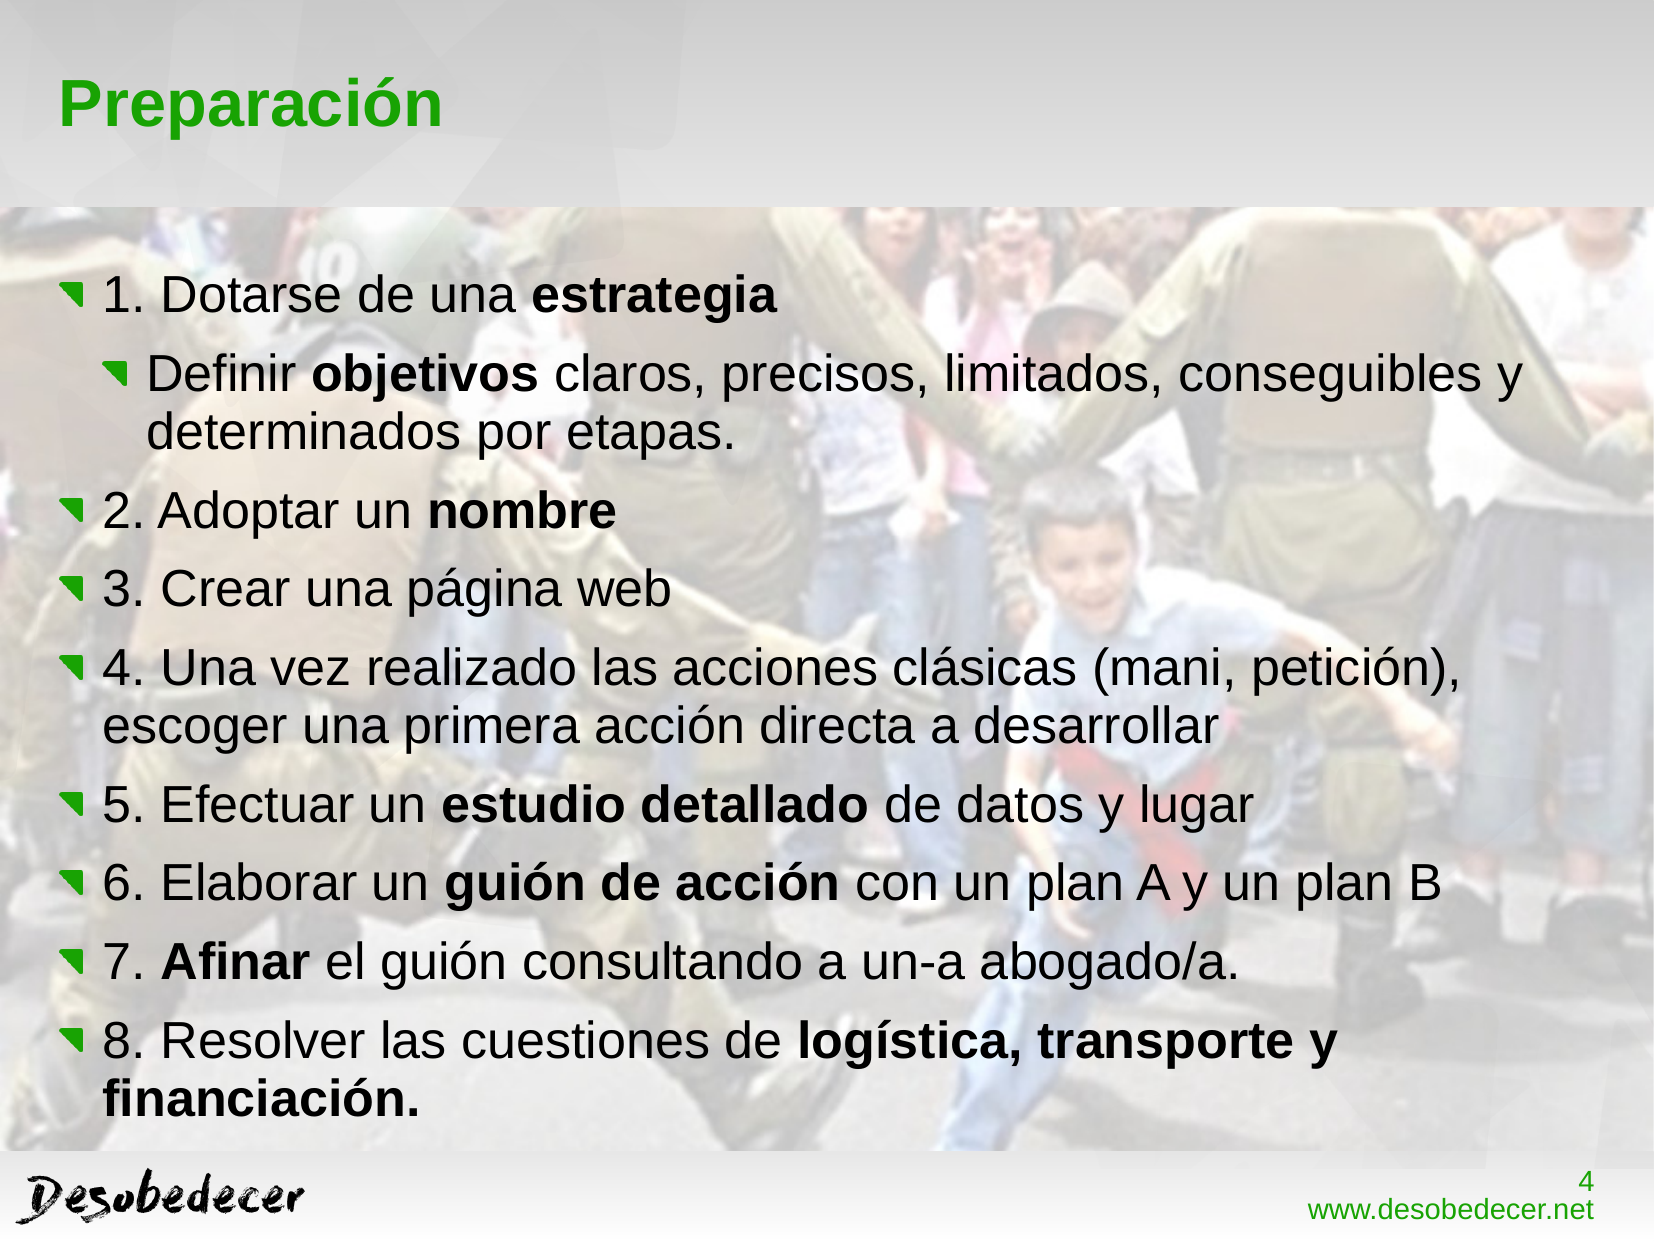

# Preparación
1. Dotarse de una estrategia
Definir objetivos claros, precisos, limitados, conseguibles y determinados por etapas.
2. Adoptar un nombre
3. Crear una página web
4. Una vez realizado las acciones clásicas (mani, petición), escoger una primera acción directa a desarrollar
5. Efectuar un estudio detallado de datos y lugar
6. Elaborar un guión de acción con un plan A y un plan B
7. Afinar el guión consultando a un-a abogado/a.
8. Resolver las cuestiones de logística, transporte y financiación.
4
www.desobedecer.net